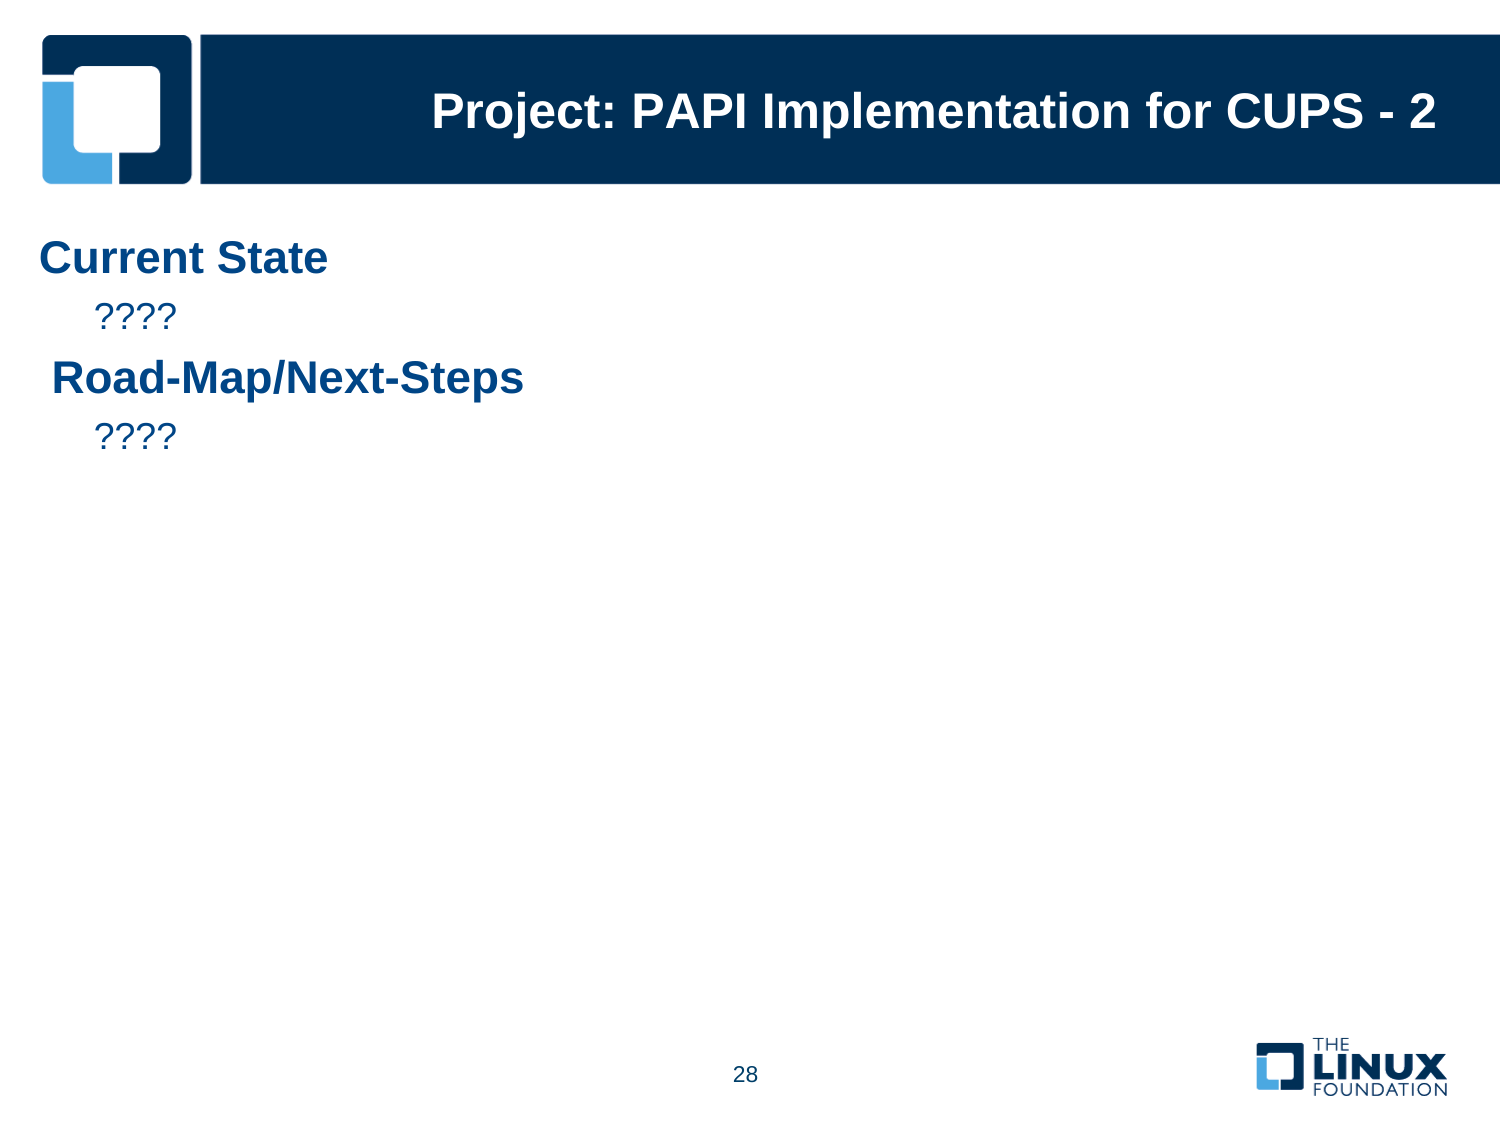

Project: PAPI Implementation for CUPS - 2
# Current State
????
 Road-Map/Next-Steps
????
28